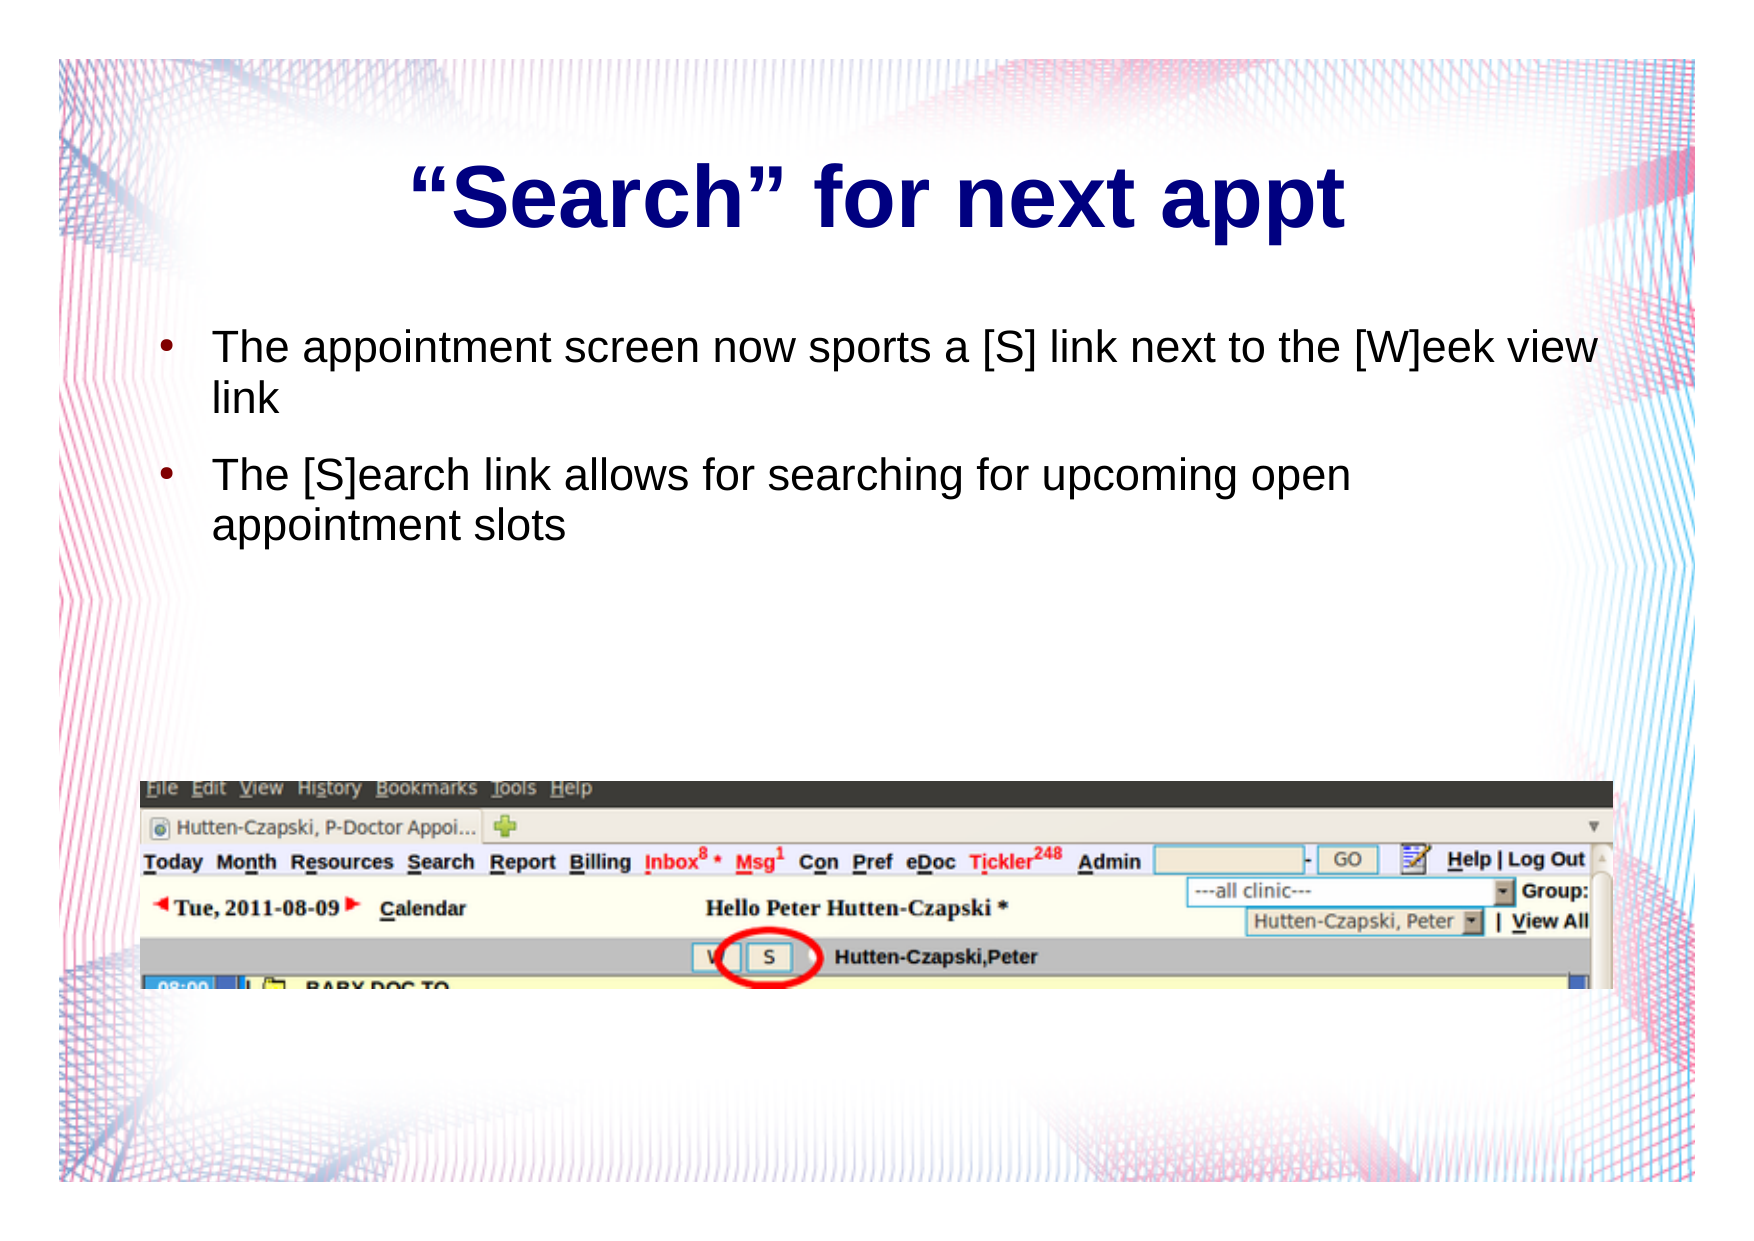

# “Search” for next appt
The appointment screen now sports a [S] link next to the [W]eek view link
The [S]earch link allows for searching for upcoming open appointment slots